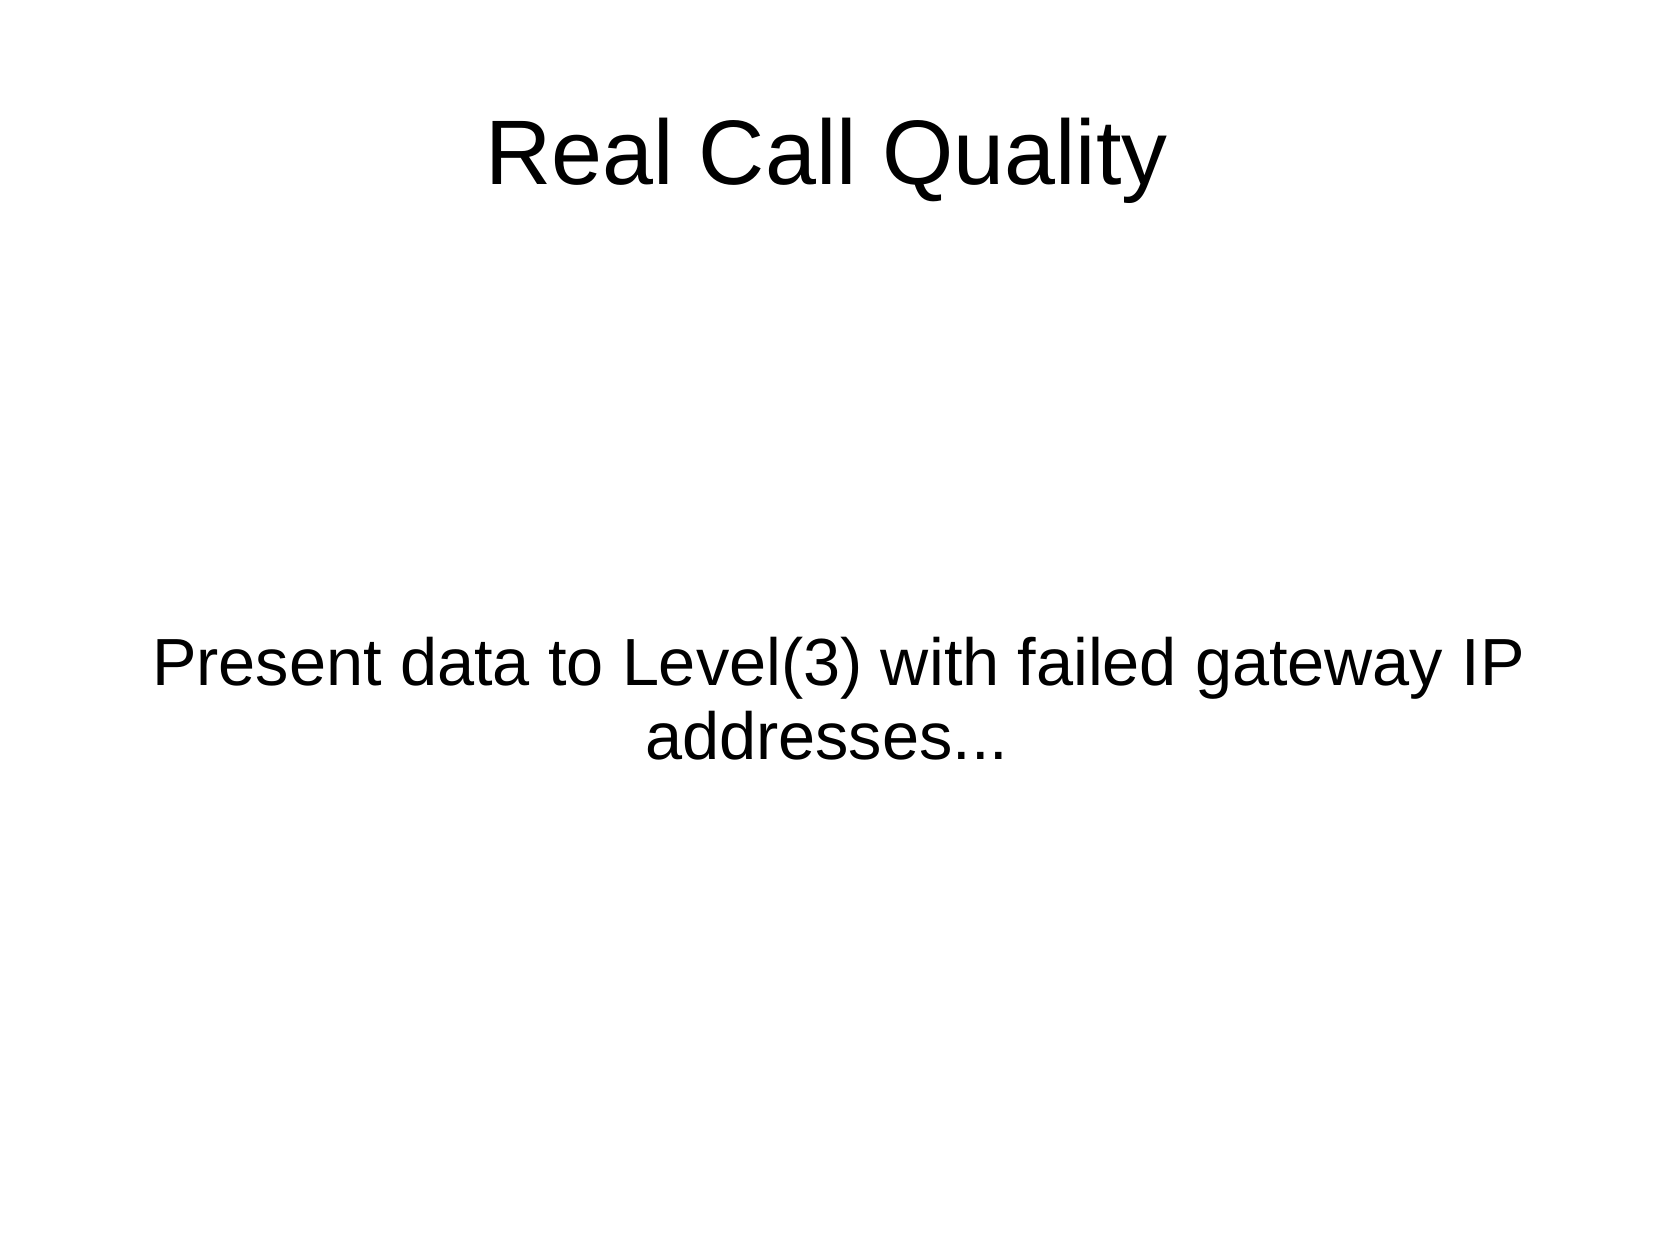

# Real Call Quality
Present data to Level(3) with failed gateway IP addresses...